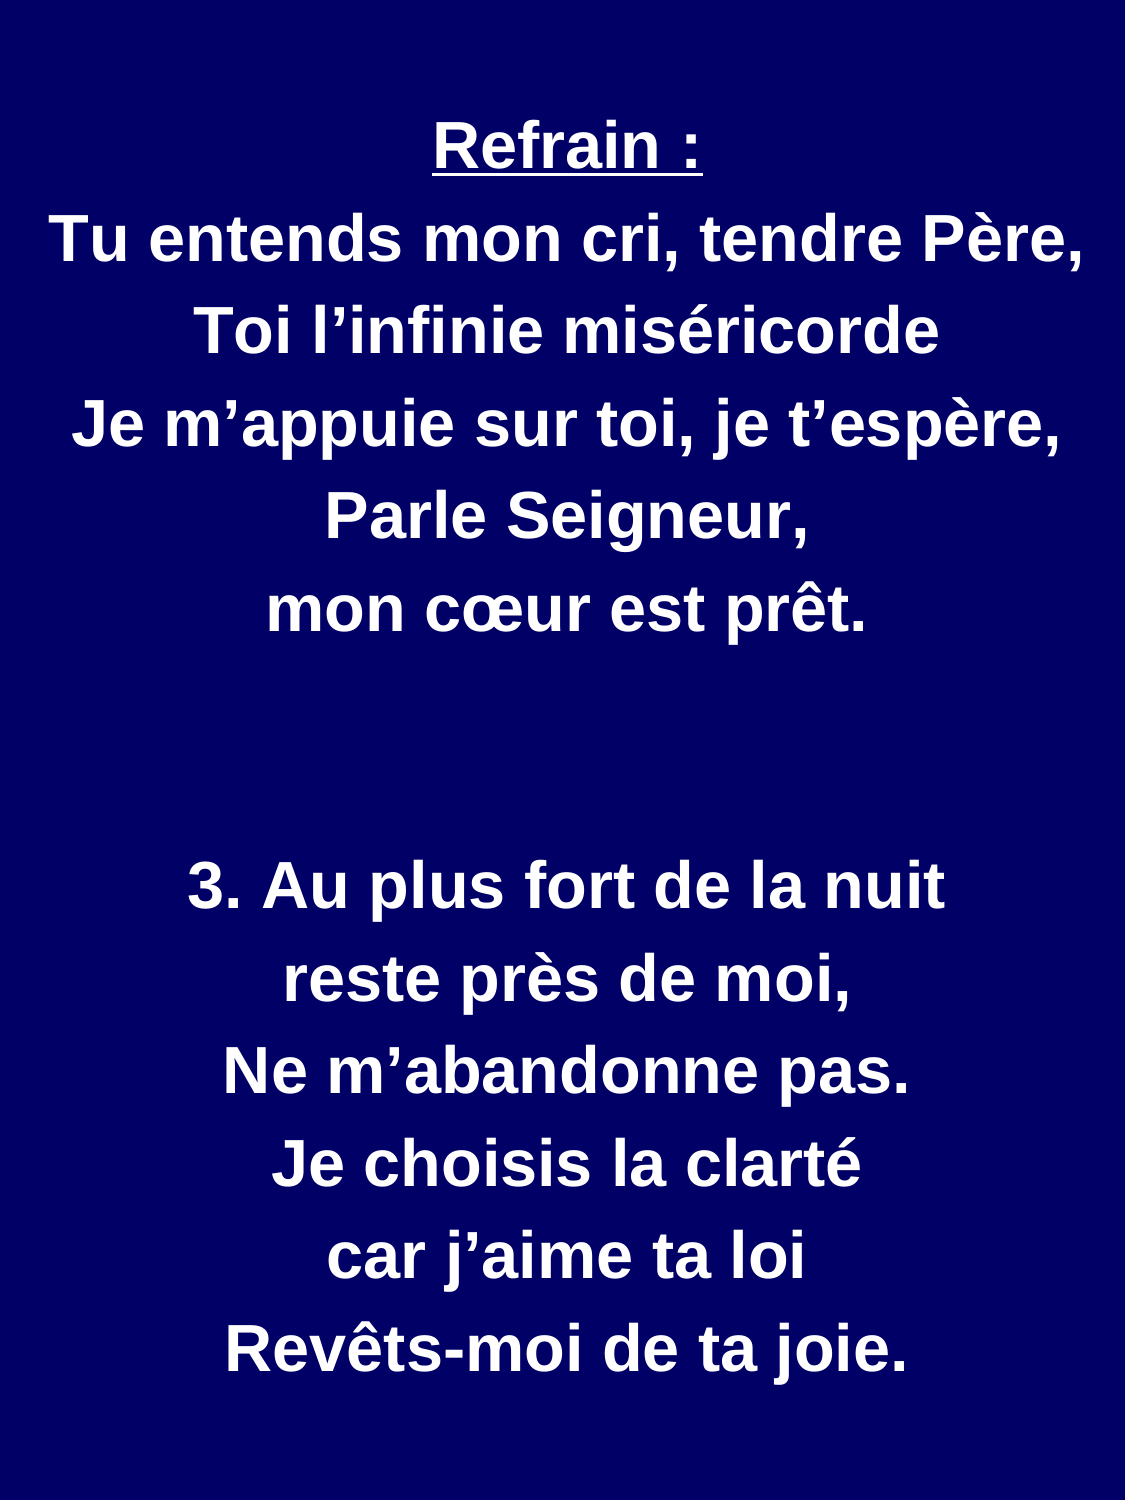

Refrain :
Tu entends mon cri, tendre Père,
Toi l’infinie miséricorde
Je m’appuie sur toi, je t’espère,
Parle Seigneur,
mon cœur est prêt.
3. Au plus fort de la nuit
reste près de moi,
Ne m’abandonne pas.
Je choisis la clarté
car j’aime ta loi
Revêts-moi de ta joie.